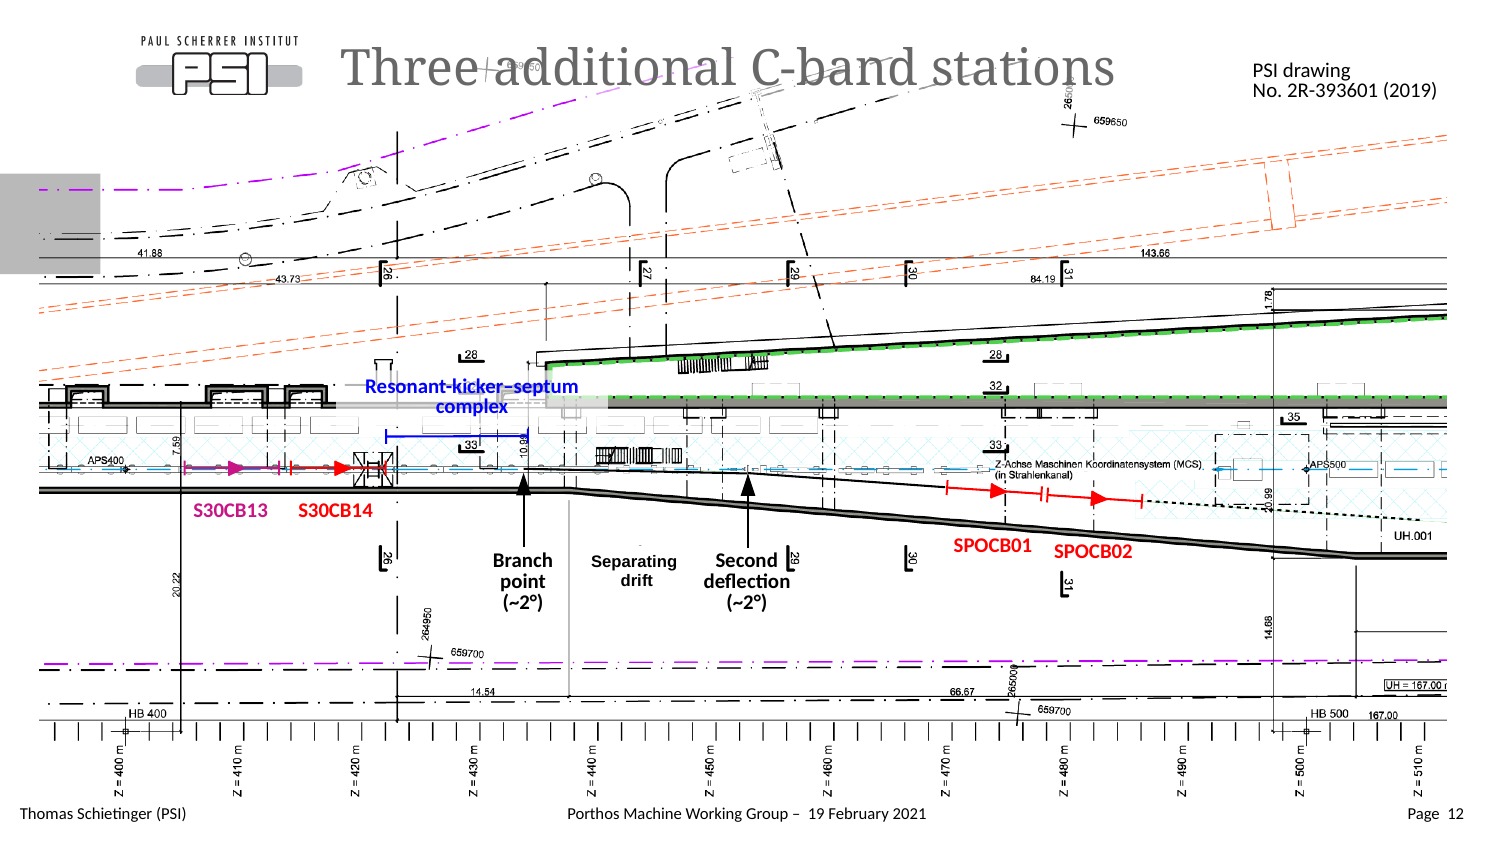

# Three additional C-band stations
PSI drawing
No. 2R-393601 (2019)
Resonant-kicker–septum
complex
S30CB13
S30CB14
SPOCB01
SPOCB02
Branch point (~2°)
Second deflection (~2°)
Separating
drift